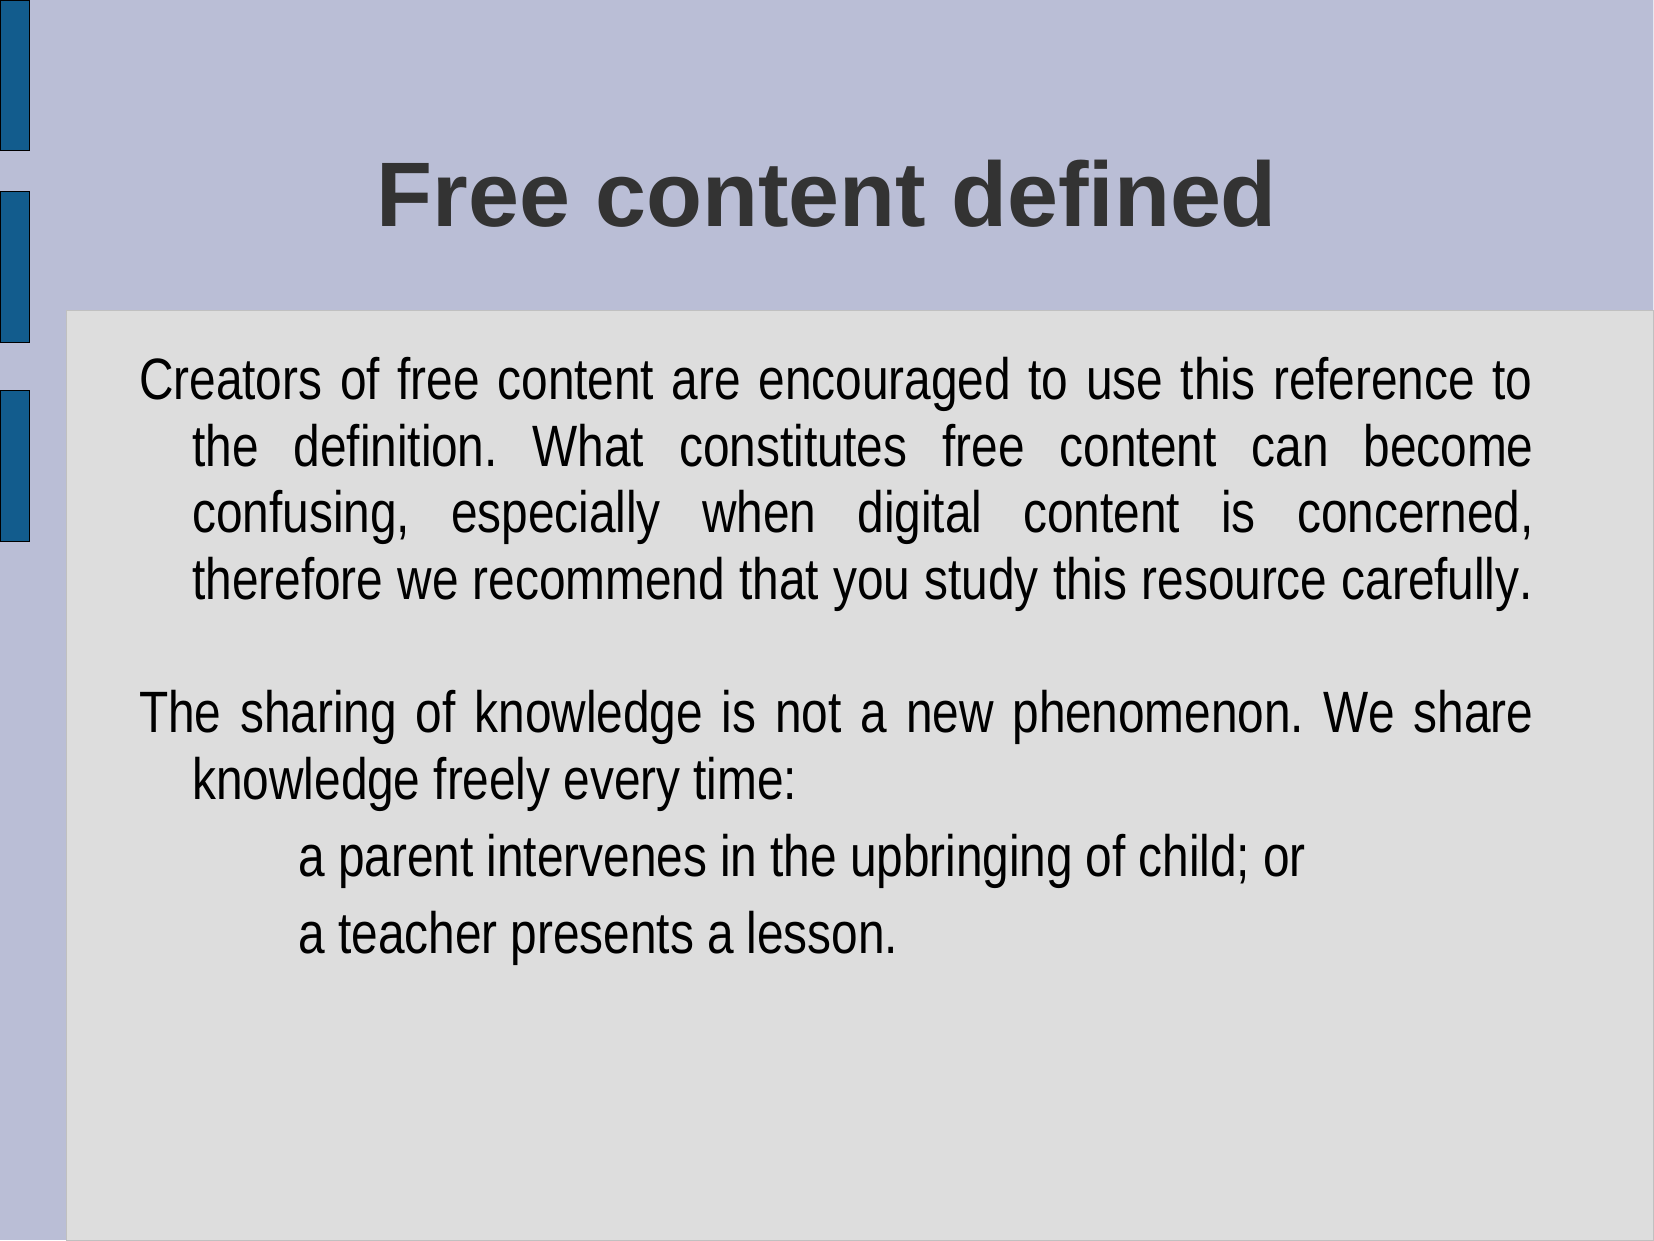

# Free content defined
Creators of free content are encouraged to use this reference to the definition. What constitutes free content can become confusing, especially when digital content is concerned, therefore we recommend that you study this resource carefully.
The sharing of knowledge is not a new phenomenon. We share knowledge freely every time:
a parent intervenes in the upbringing of child; or
a teacher presents a lesson.